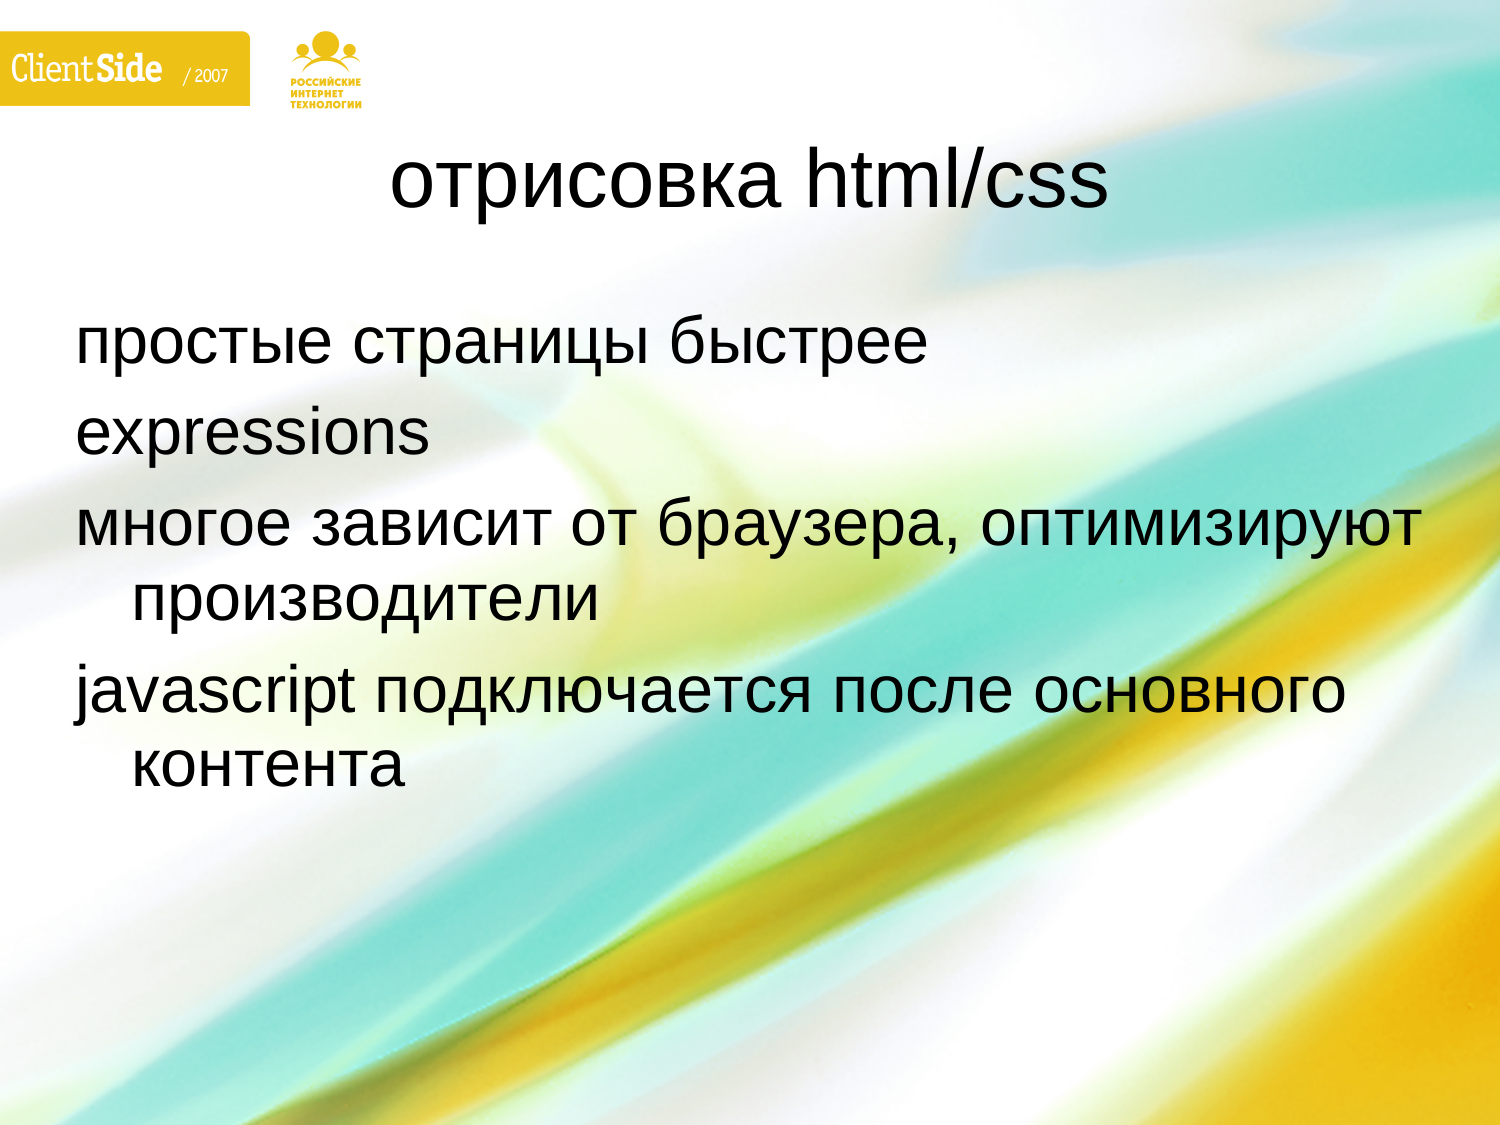

# отрисовка html/css
простые страницы быстрее
expressions
многое зависит от браузера, оптимизируют производители
javascript подключается после основного контента